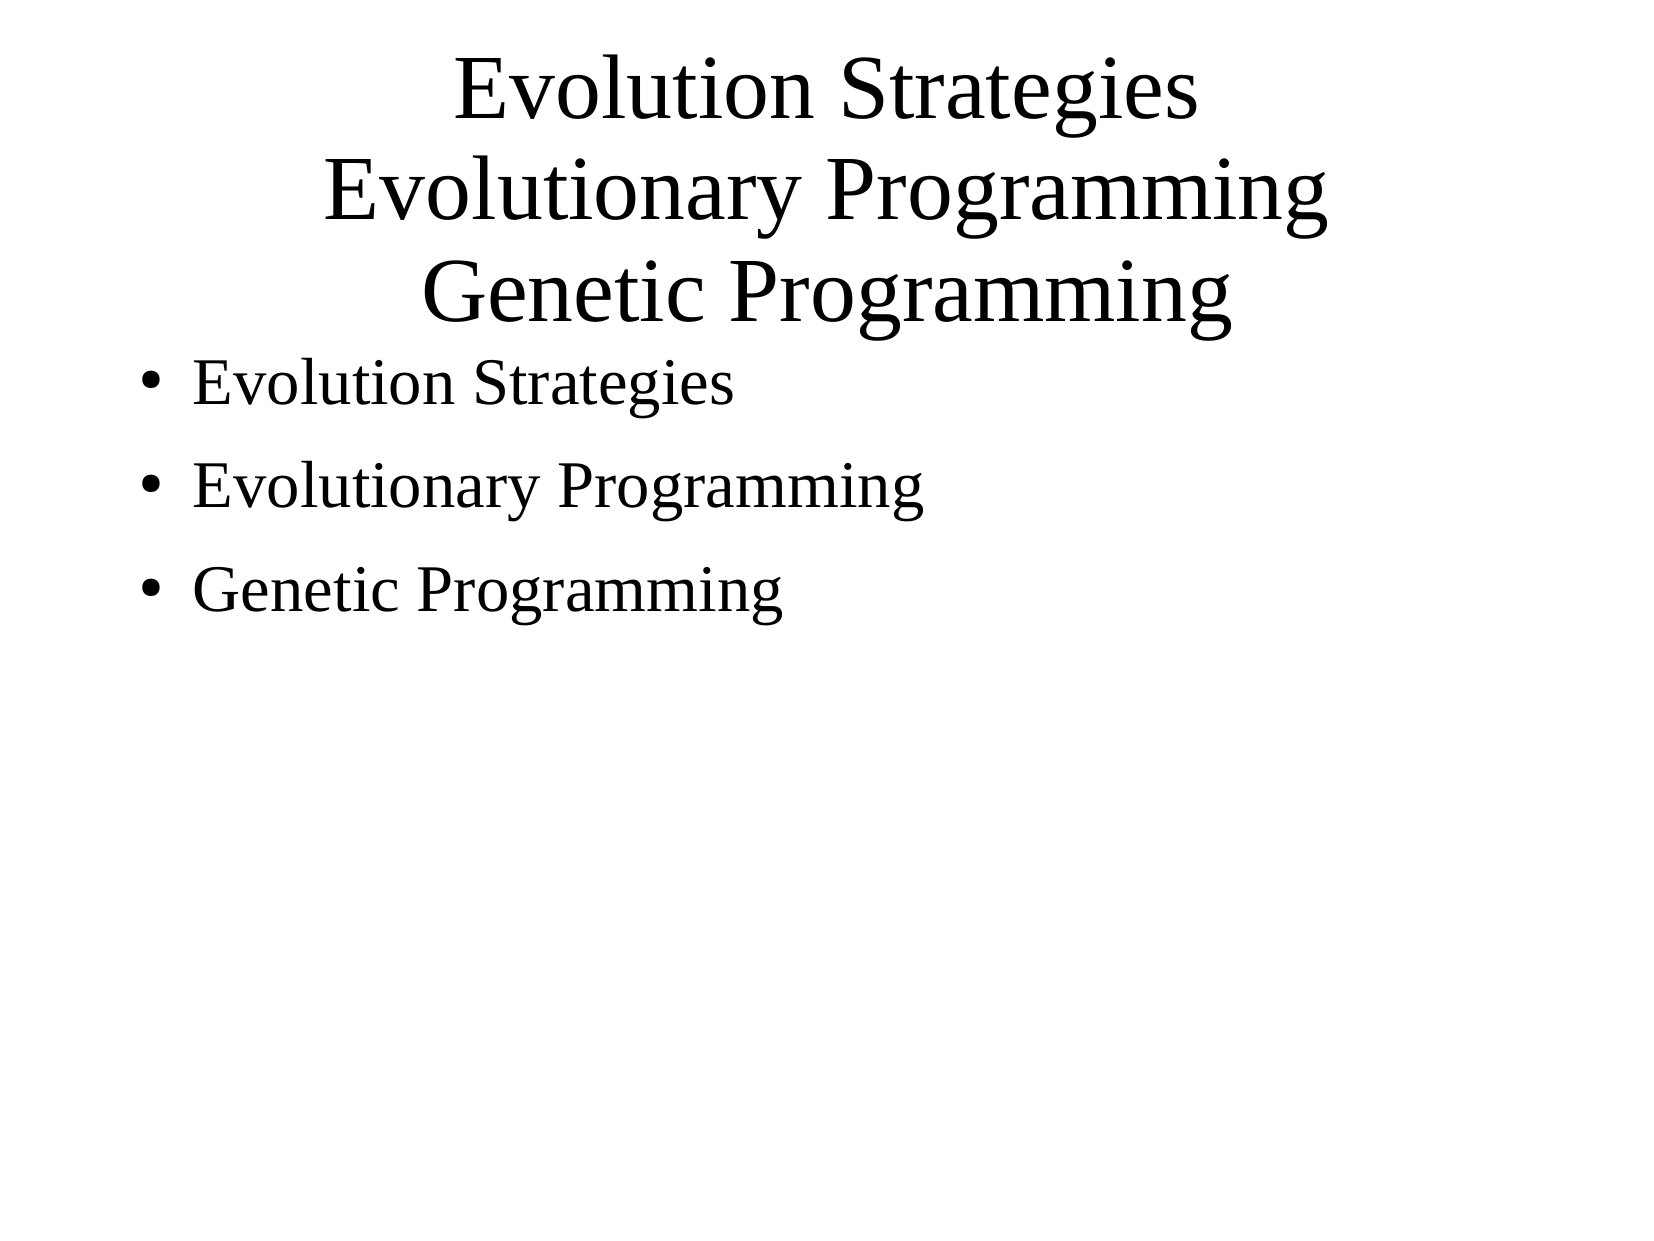

# Evolution Strategies Evolutionary Programming Genetic Programming
Evolution Strategies
Evolutionary Programming
Genetic Programming